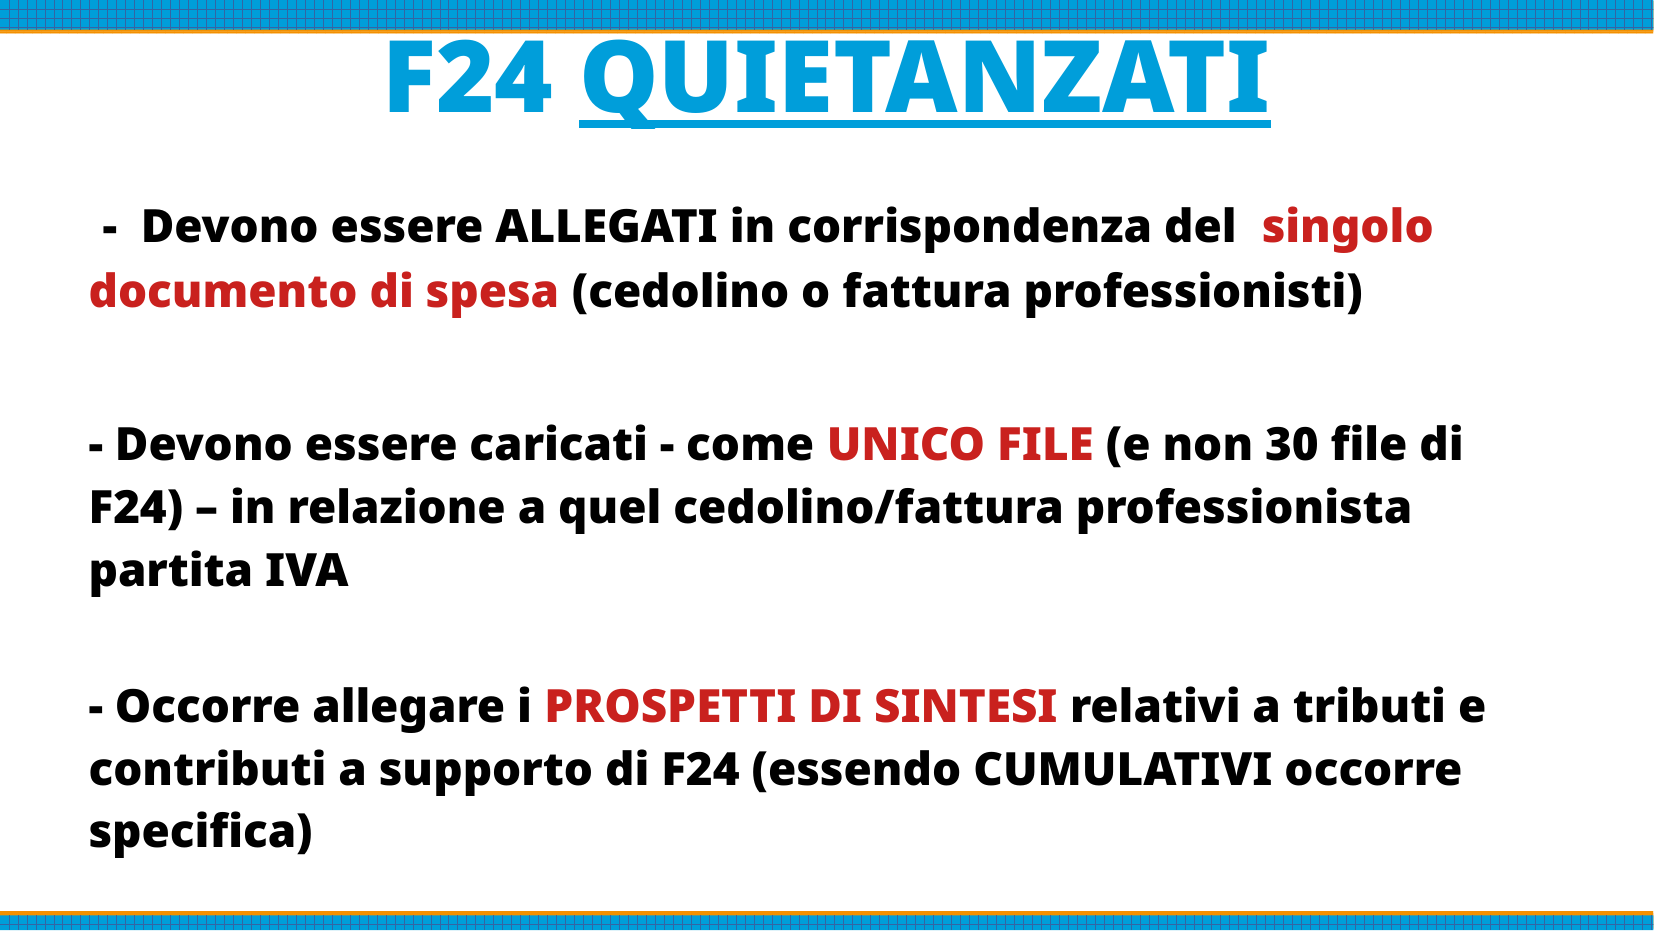

# F24 QUIETANZATI
 - Devono essere ALLEGATI in corrispondenza del singolo documento di spesa (cedolino o fattura professionisti)
- Devono essere caricati - come UNICO FILE (e non 30 file di F24) – in relazione a quel cedolino/fattura professionista partita IVA
- Occorre allegare i PROSPETTI DI SINTESI relativi a tributi e contributi a supporto di F24 (essendo CUMULATIVI occorre specifica)